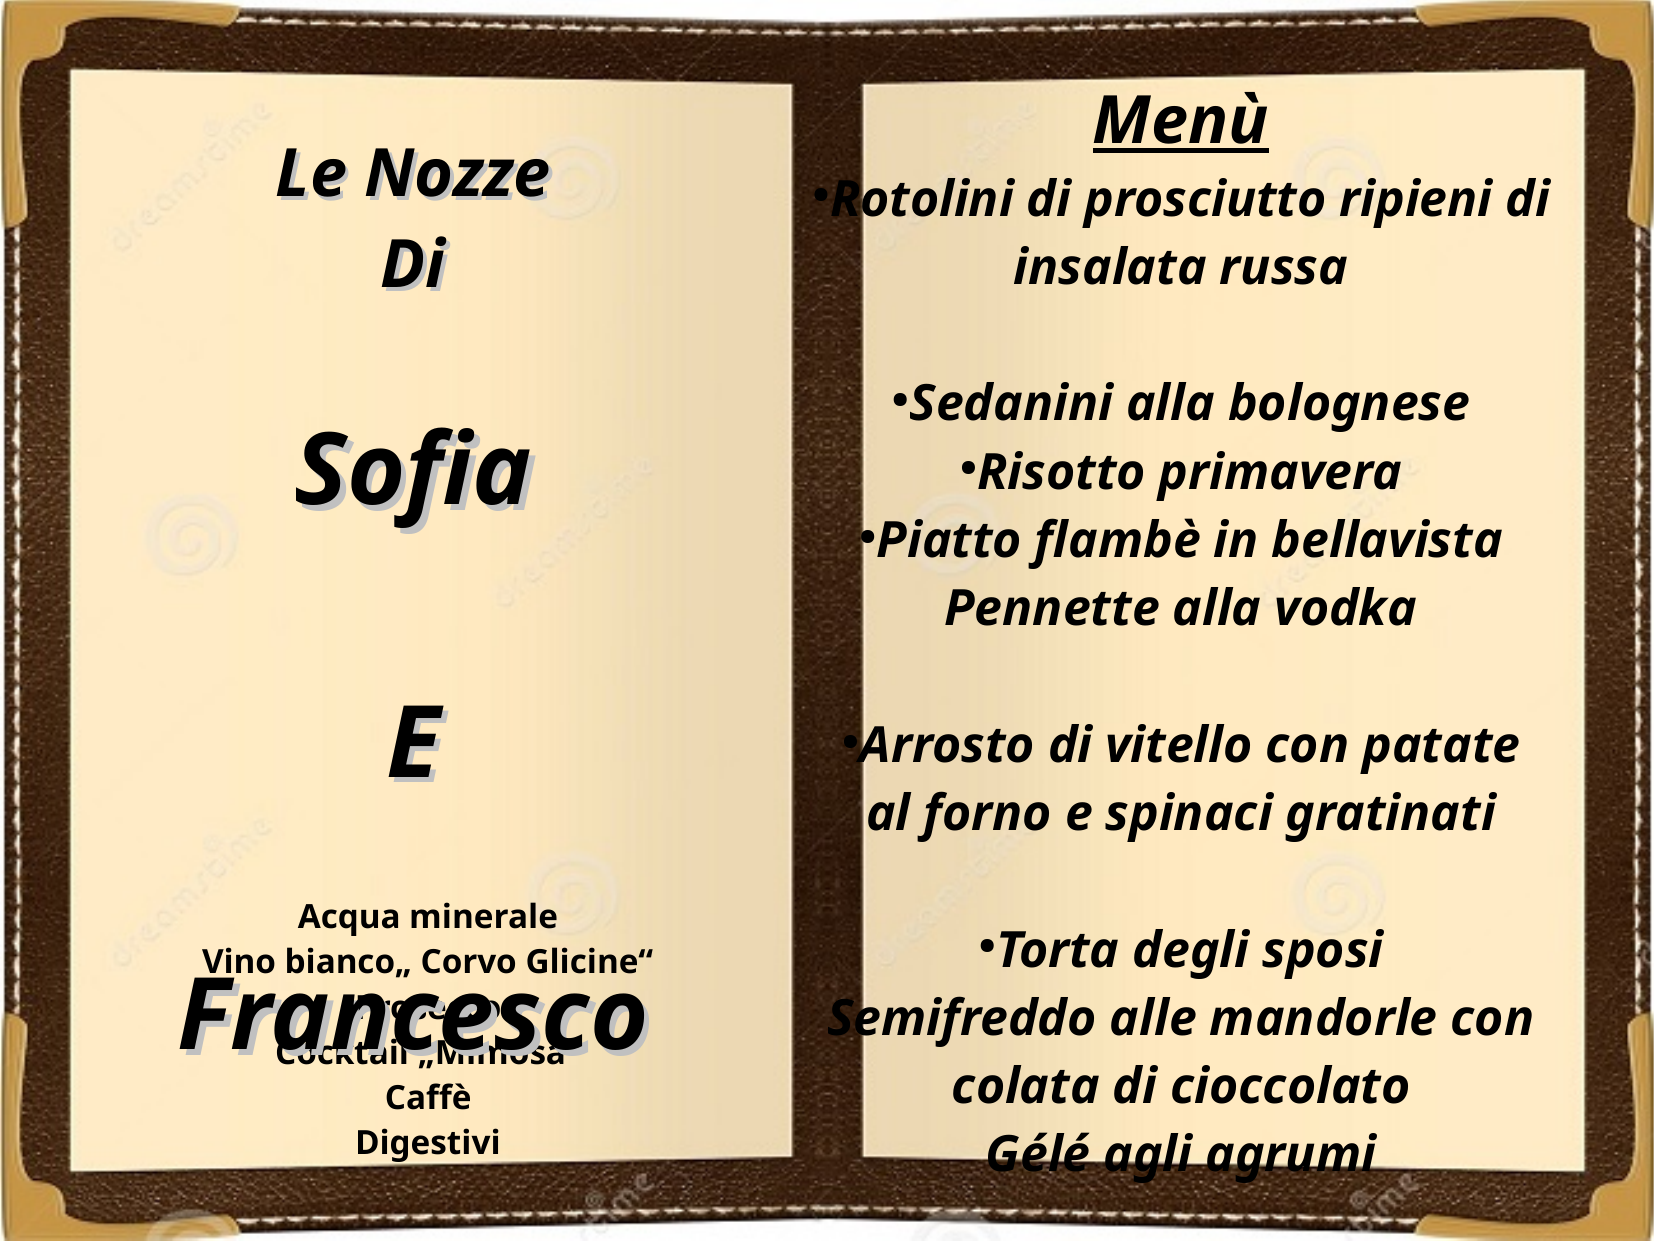

Menù
Rotolini di prosciutto ripieni di
insalata russa
Sedanini alla bolognese
Risotto primavera
Piatto flambè in bellavista
Pennette alla vodka
Arrosto di vitello con patate
al forno e spinaci gratinati
Torta degli sposi
Semifreddo alle mandorle con
colata di cioccolato
Gélé agli agrumi
Le Nozze
Di
Sofia
E
Francesco
Acqua minerale
Vino bianco„ Corvo Glicine“
Prosecco
Cocktail „Mimosa“
Caffè
Digestivi